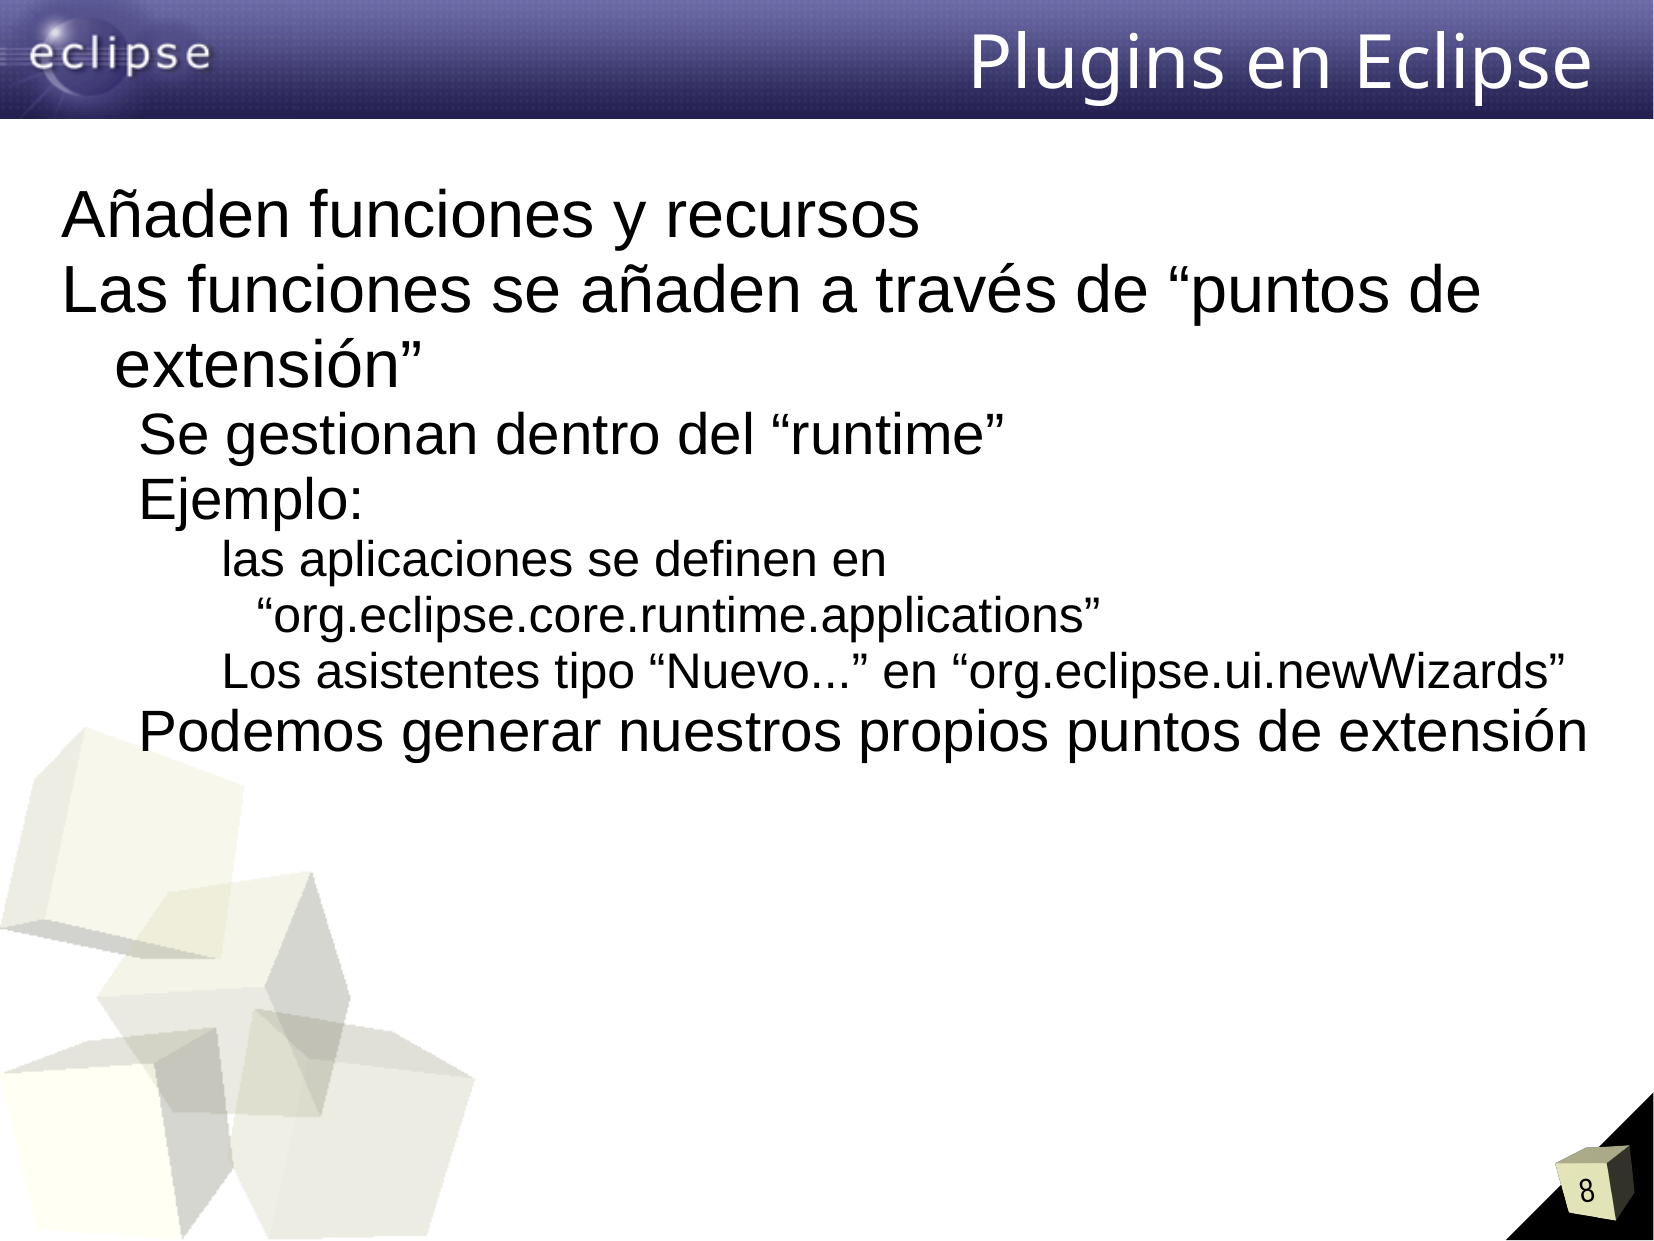

# Plugins en Eclipse
Añaden funciones y recursos
Las funciones se añaden a través de “puntos de extensión”
Se gestionan dentro del “runtime”
Ejemplo:
las aplicaciones se definen en “org.eclipse.core.runtime.applications”
Los asistentes tipo “Nuevo...” en “org.eclipse.ui.newWizards”
Podemos generar nuestros propios puntos de extensión